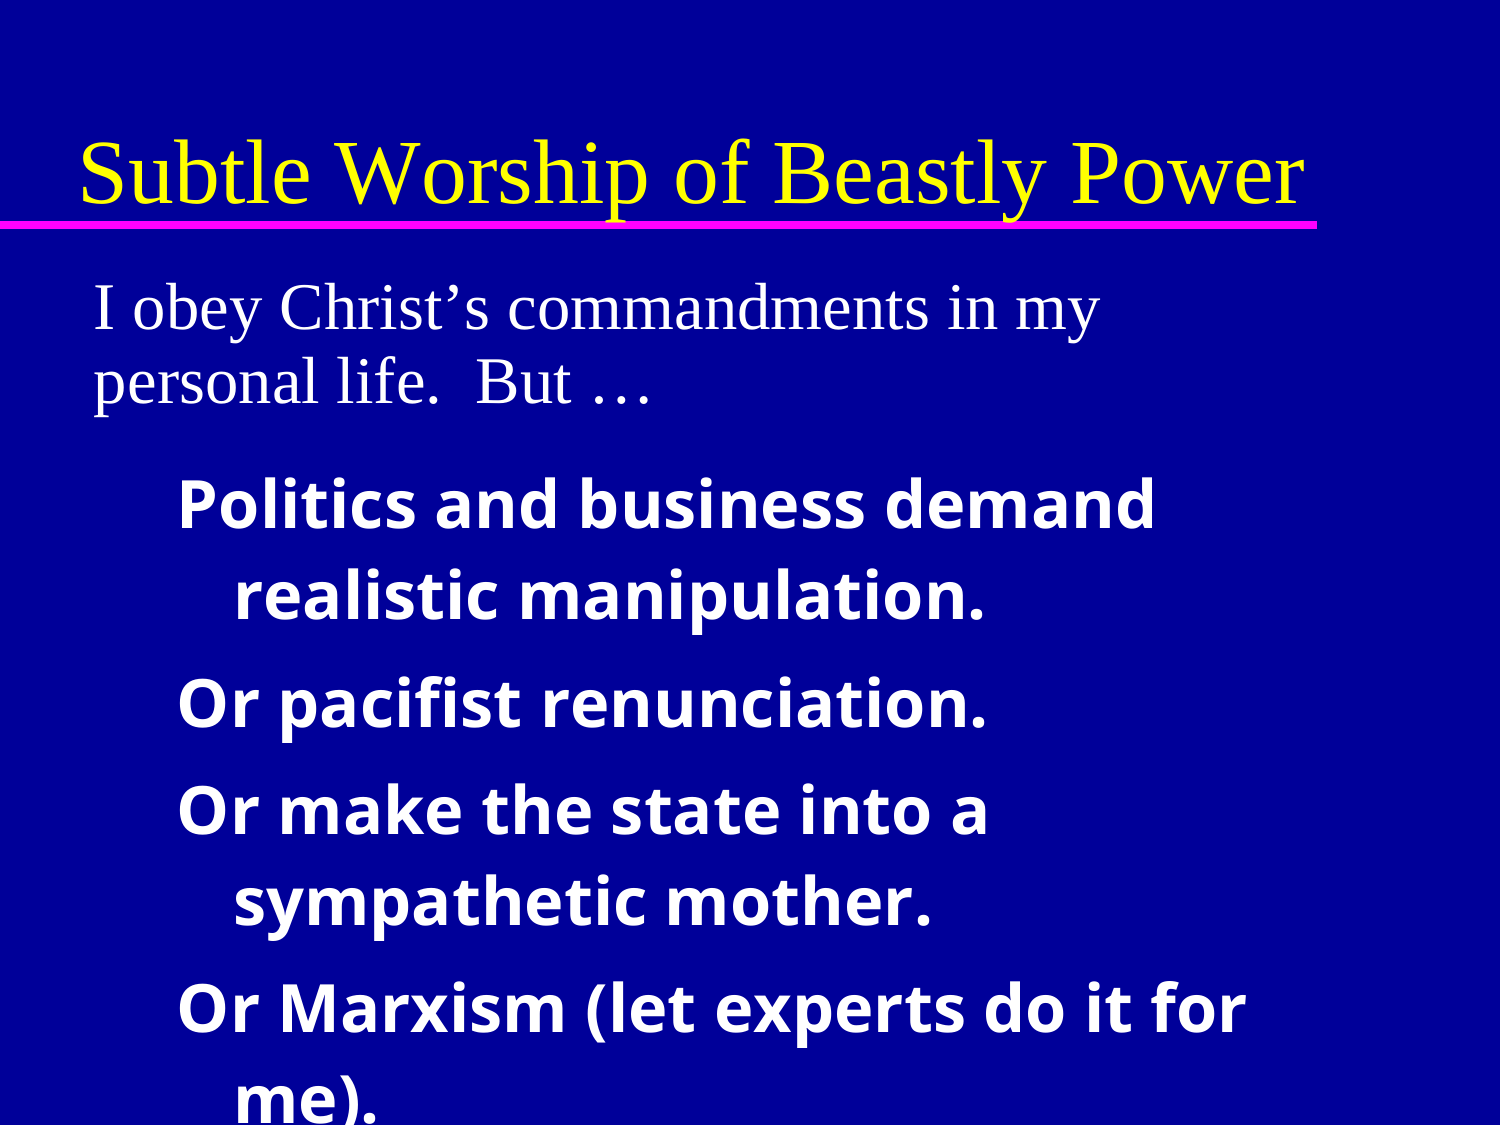

# Subtle Worship of Beastly Power
I obey Christ’s commandments in my personal life. But …
Politics and business demand realistic manipulation.
Or pacifist renunciation.
Or make the state into a sympathetic mother.
Or Marxism (let experts do it for me).